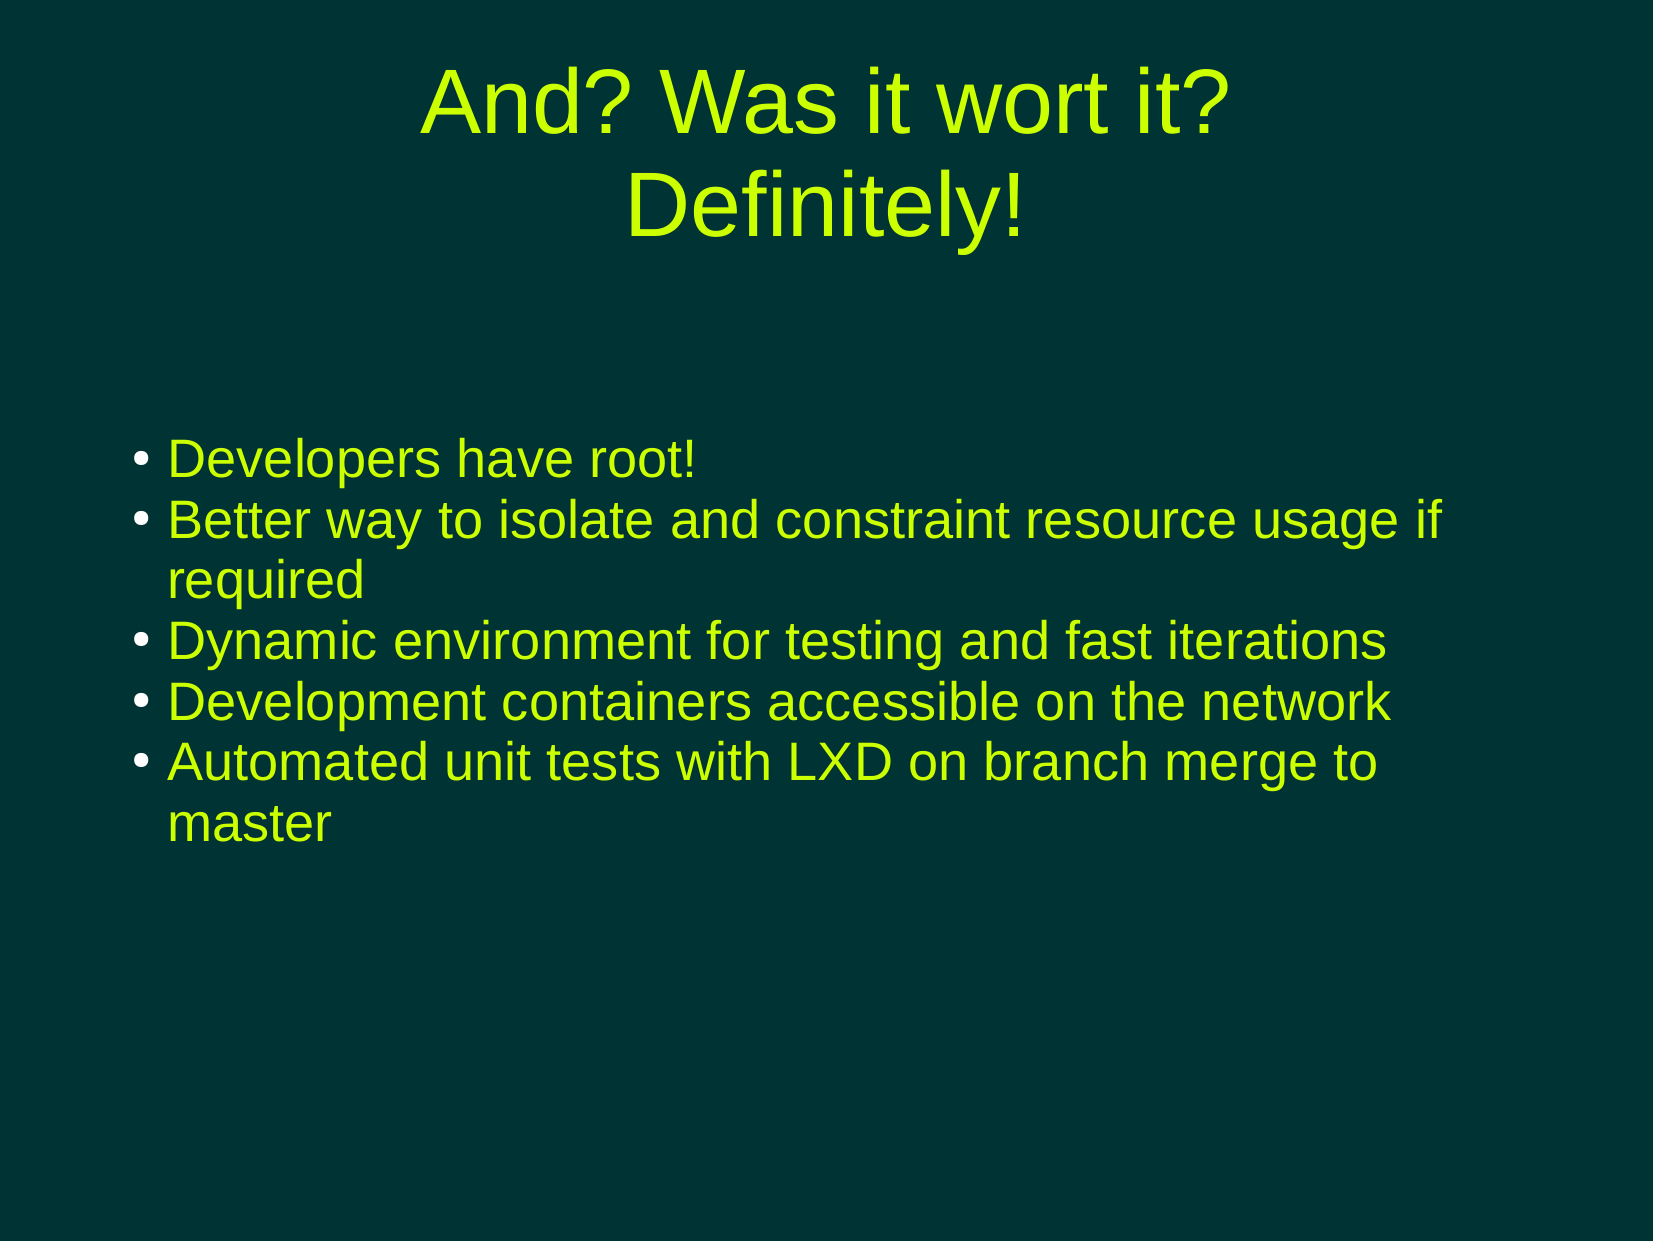

# And? Was it wort it? Definitely!
Developers have root!
Better way to isolate and constraint resource usage if required
Dynamic environment for testing and fast iterations
Development containers accessible on the network
Automated unit tests with LXD on branch merge to master